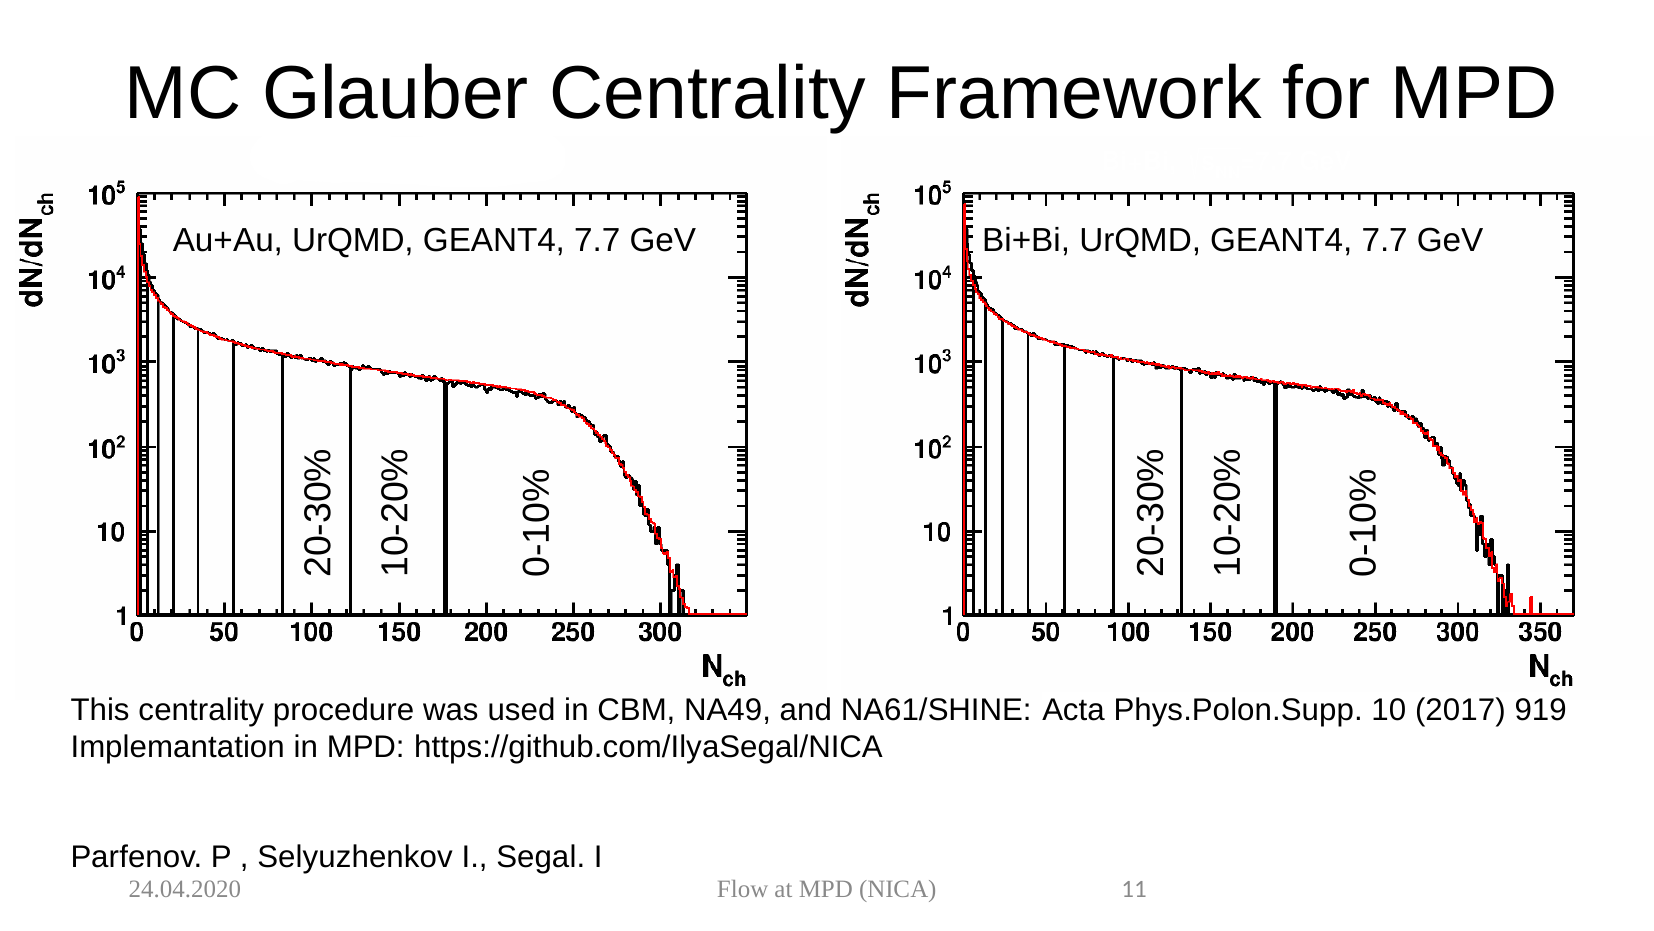

MC Glauber Centrality Framework for MPD
Au+Au, UrQMD, GEANT4, 7.7 GeV
Bi+Bi, UrQMD, GEANT4, 7.7 GeV
20-30%
10-20%
20-30%
10-20%
0-10%
0-10%
This centrality procedure was used in CBM, NA49, and NA61/SHINE: Acta Phys.Polon.Supp. 10 (2017) 919
Implemantation in MPD: https://github.com/IlyaSegal/NICA
Parfenov. P , Selyuzhenkov I., Segal. I
24.04.2020
Flow at MPD (NICA)